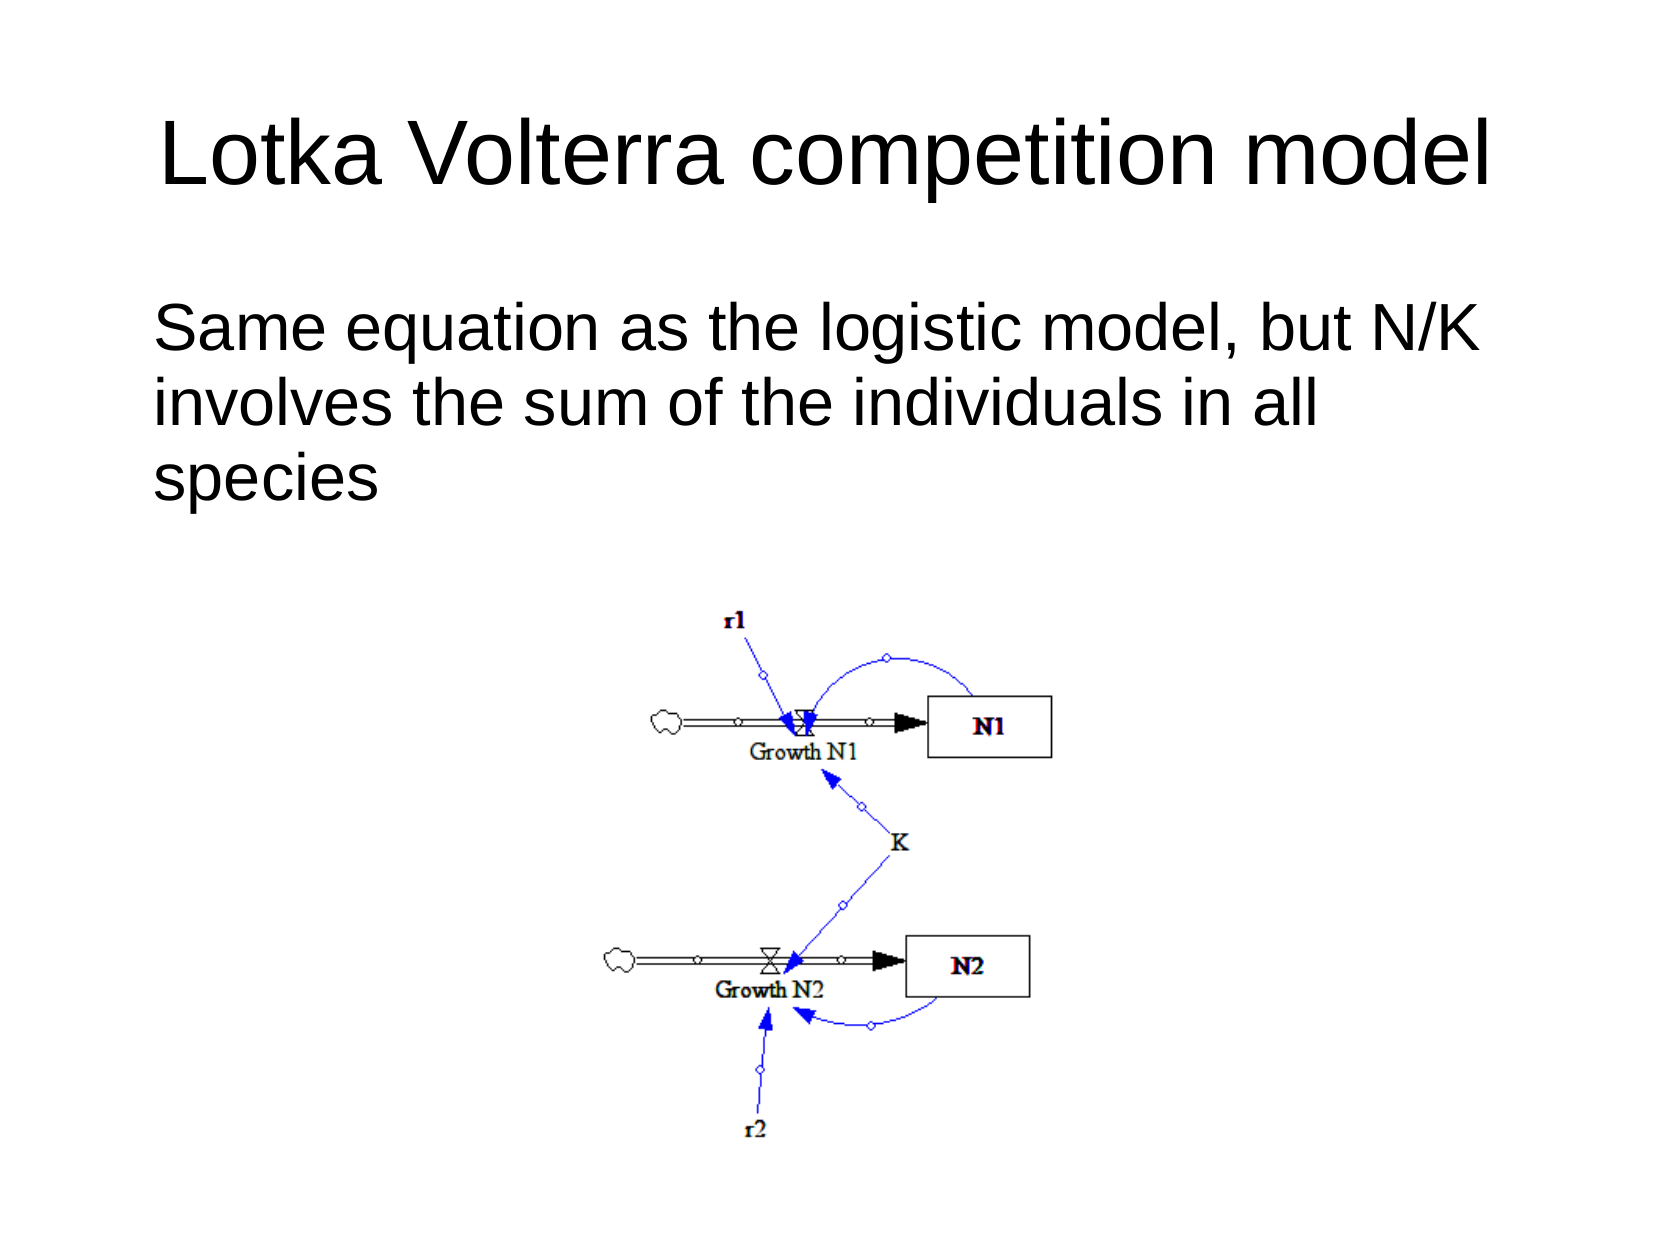

# Lotka Volterra competition model
Same equation as the logistic model, but N/K involves the sum of the individuals in all species